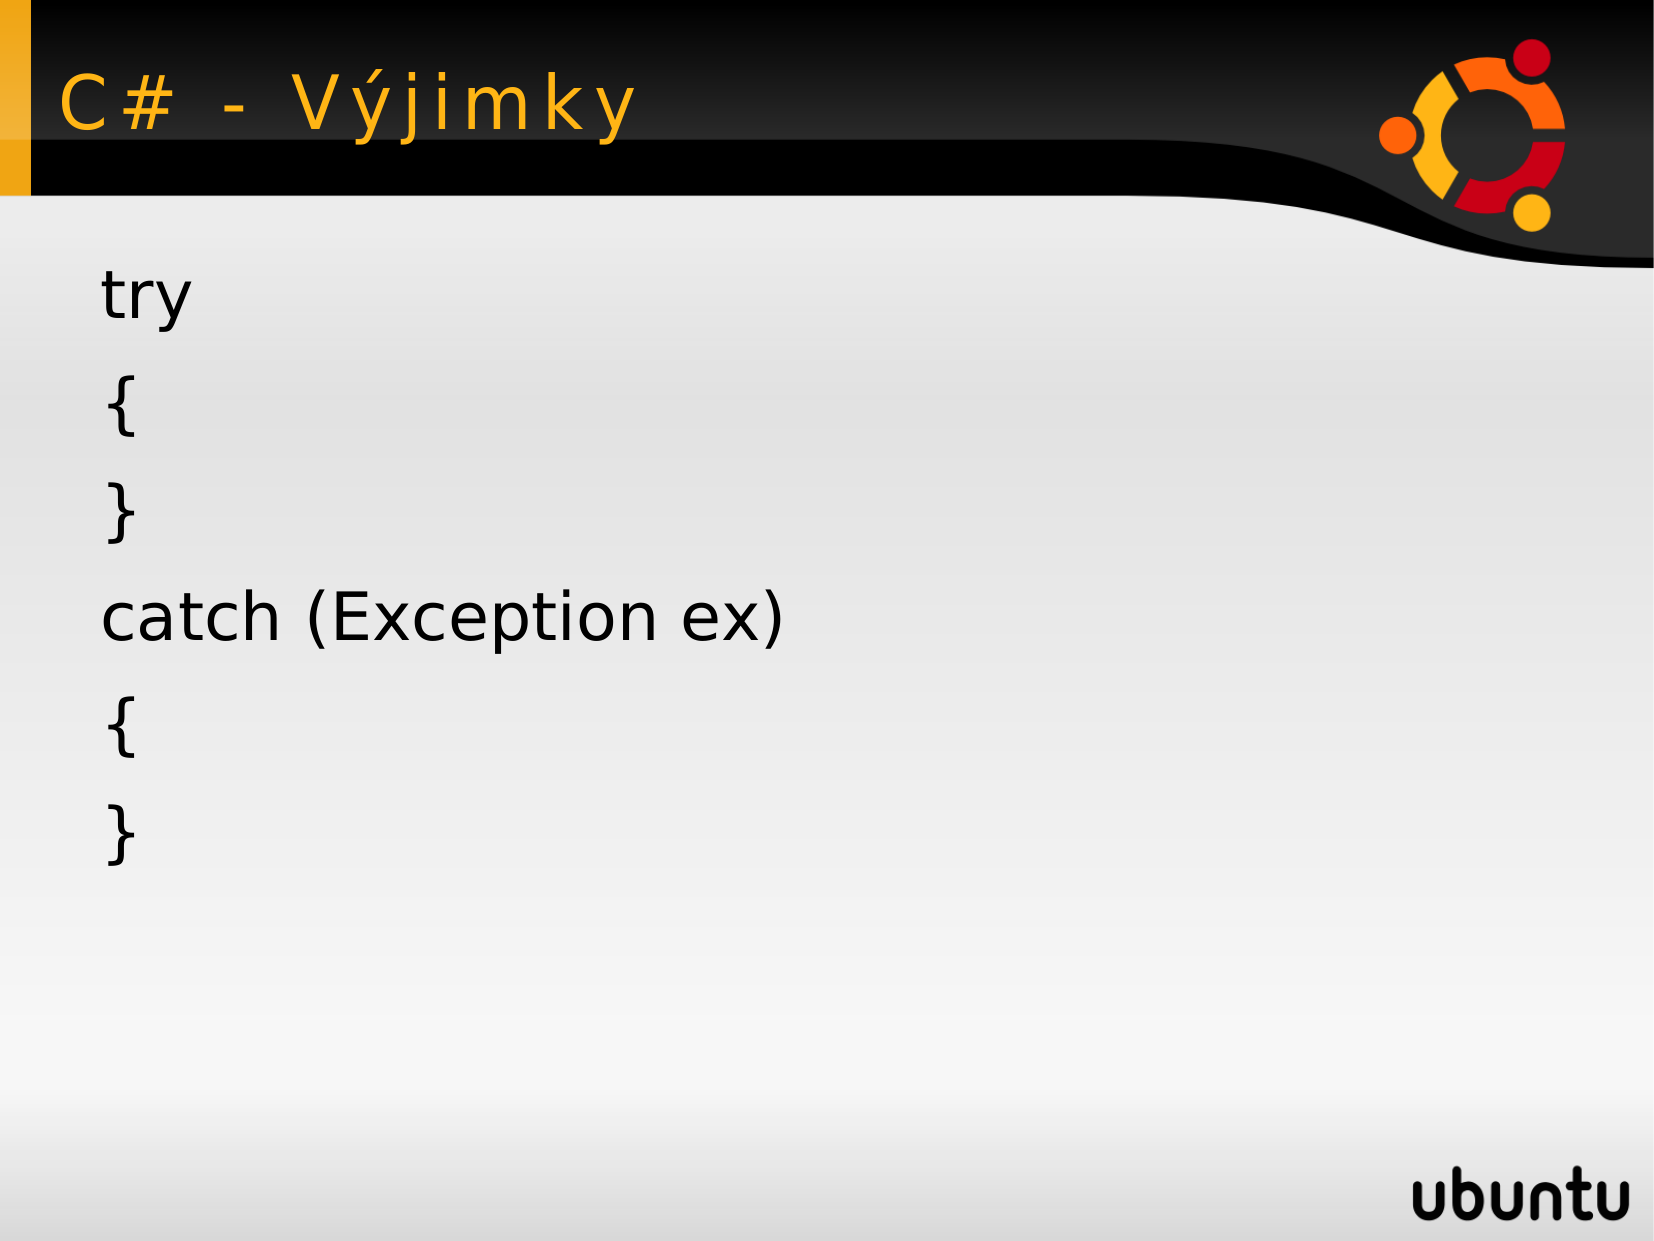

# C# - Výjimky
try
{
}
catch (Exception ex)
{
}